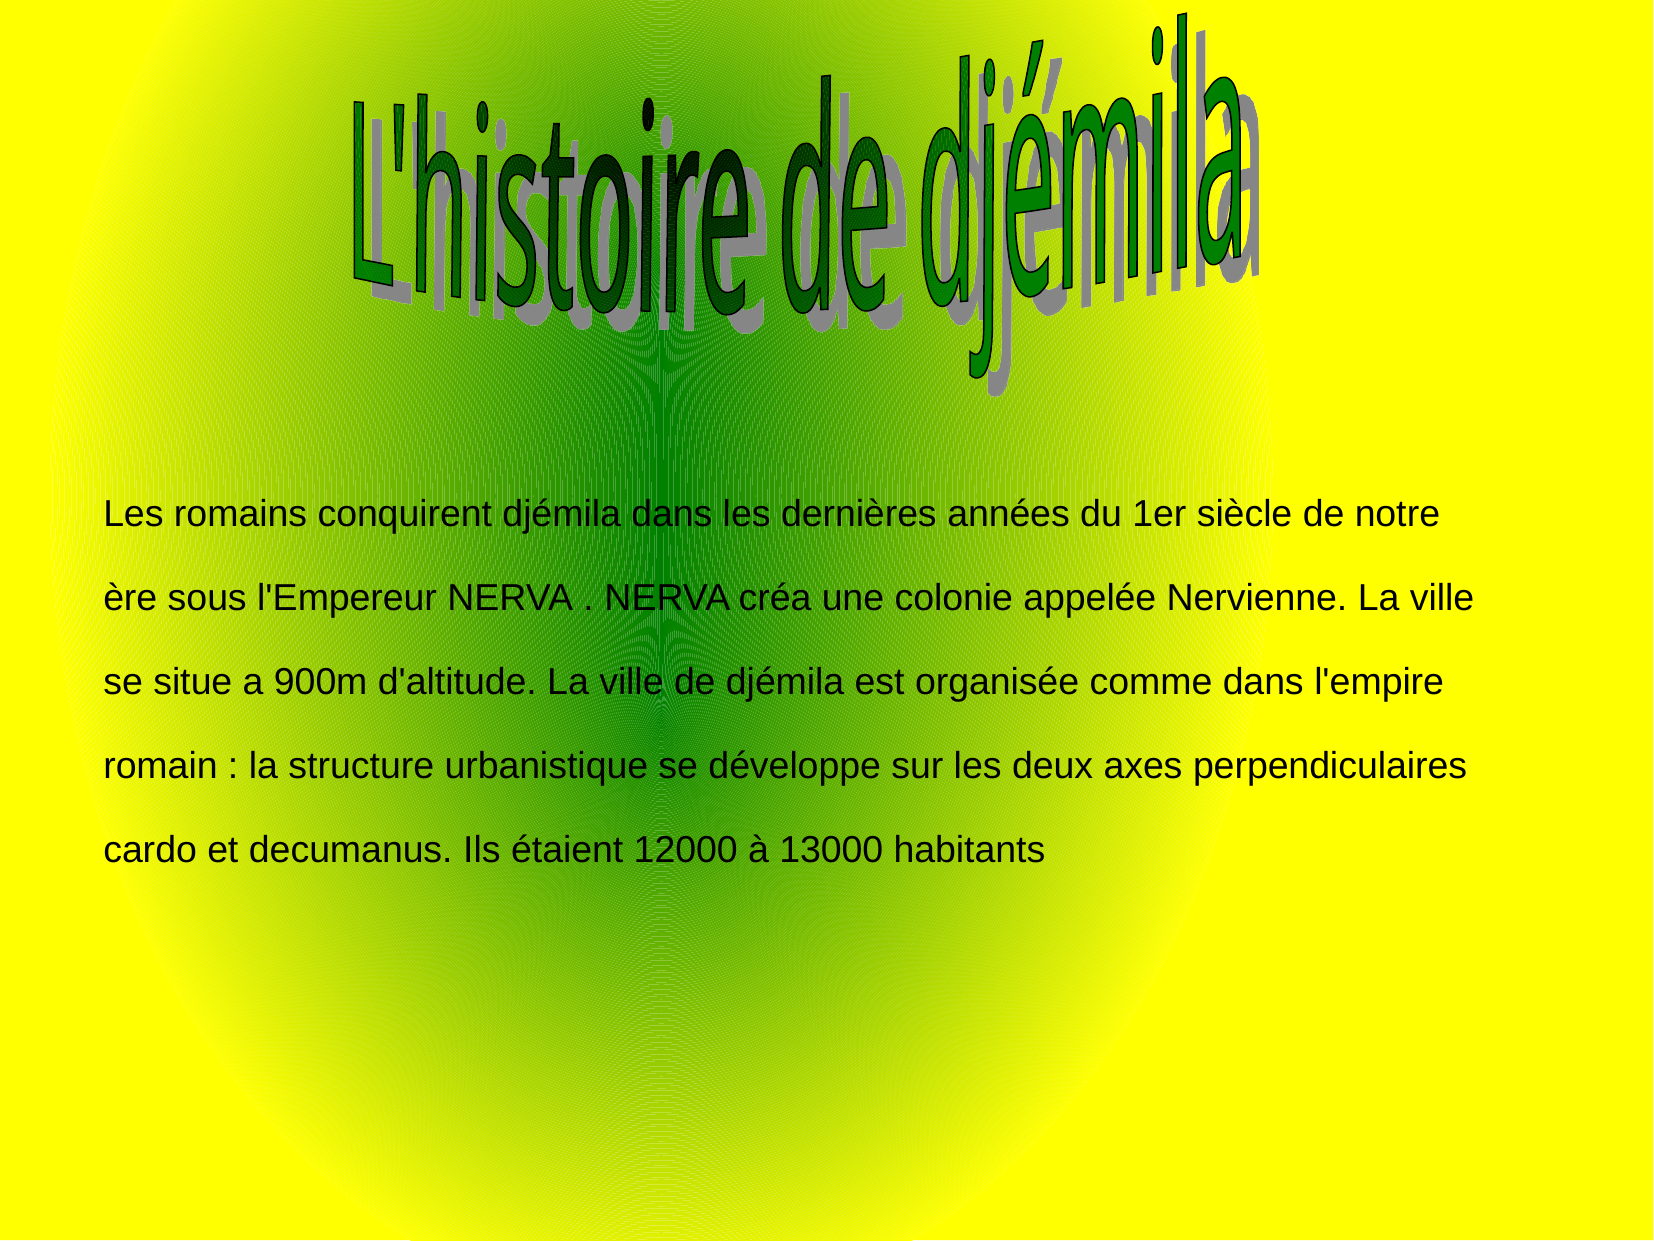

L'histoire de djémila
Les romains conquirent djémila dans les dernières années du 1er siècle de notre ère sous l'Empereur NERVA . NERVA créa une colonie appelée Nervienne. La ville se situe a 900m d'altitude. La ville de djémila est organisée comme dans l'empire romain : la structure urbanistique se développe sur les deux axes perpendiculaires cardo et decumanus. Ils étaient 12000 à 13000 habitants